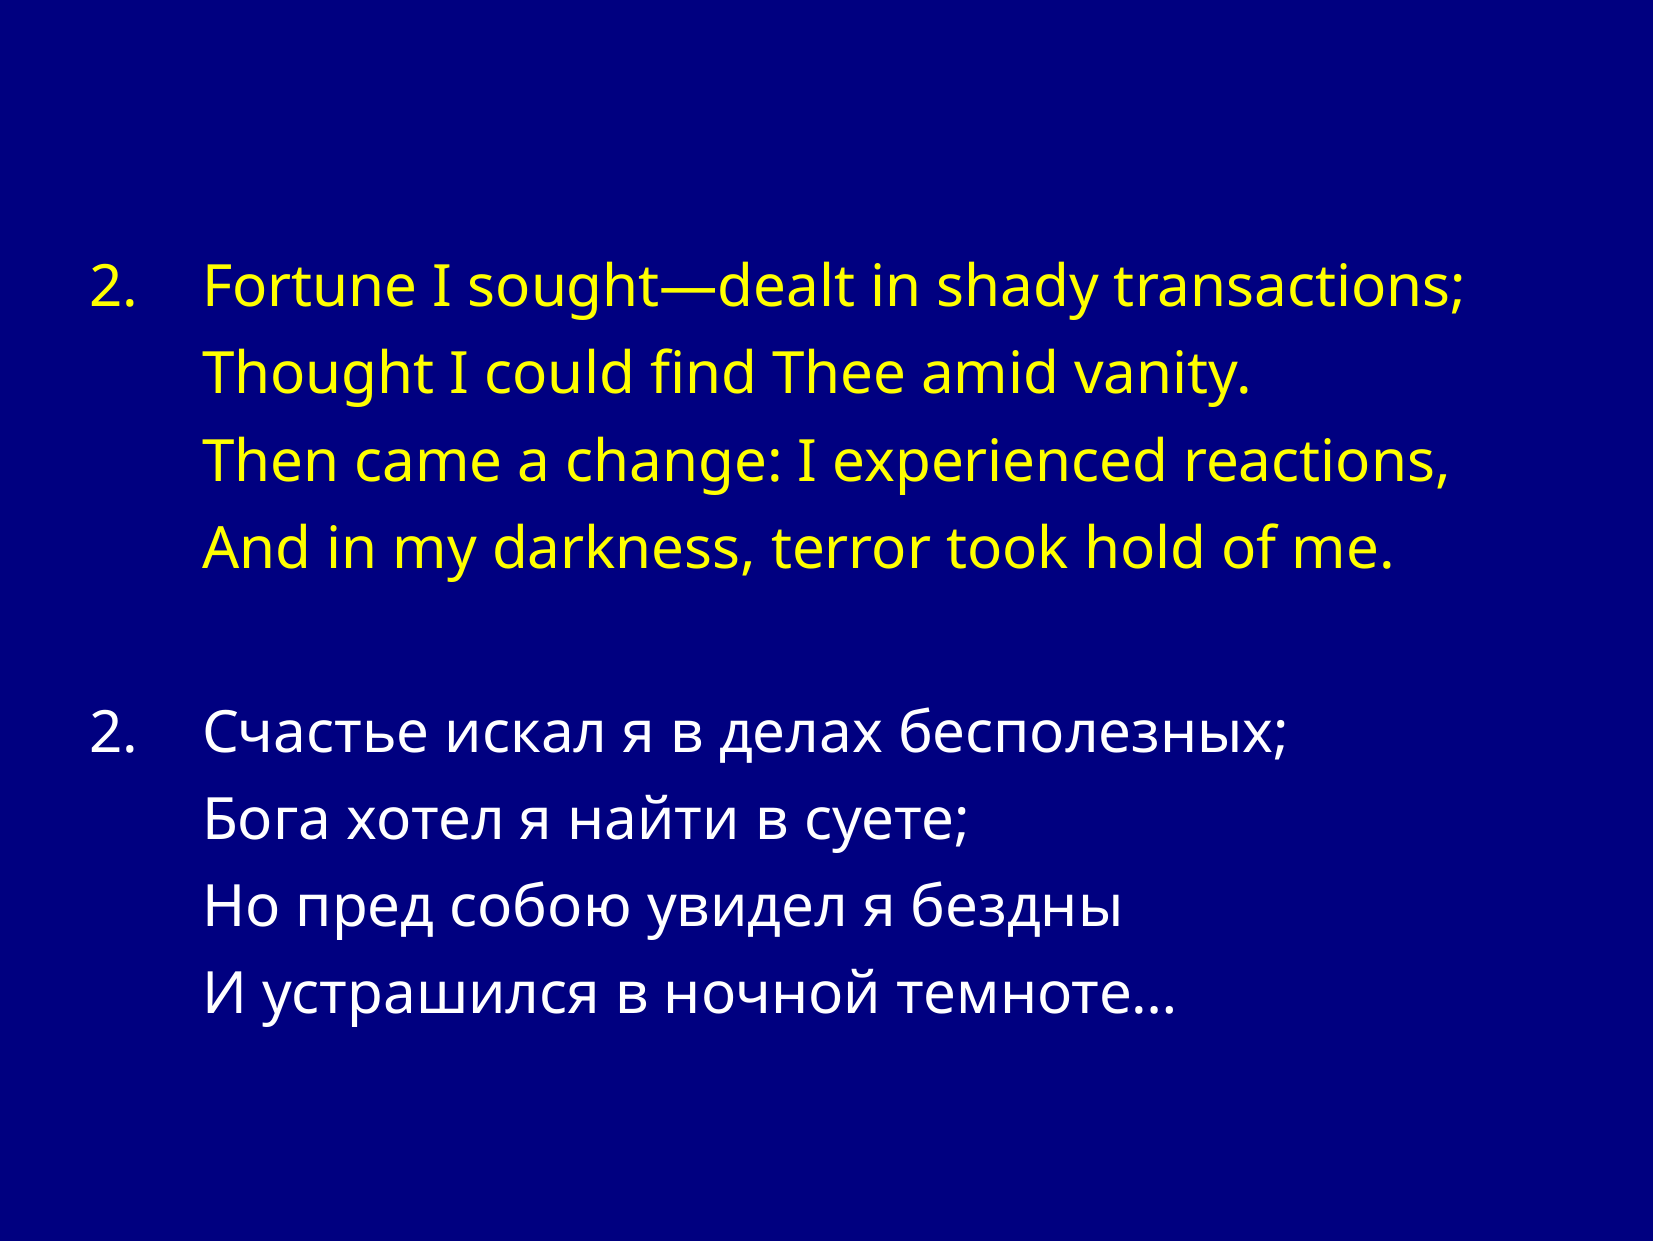

2.	Fortune I sought—dealt in shady transactions;
	Thought I could find Thee amid vanity.
	Then came a change: I experienced reactions,
	And in my darkness, terror took hold of me.
2.	Счастье искал я в делах бесполезных;
	Бога хотел я найти в суете;
	Но пред собою увидел я бездны
	И устрашился в ночной темноте…